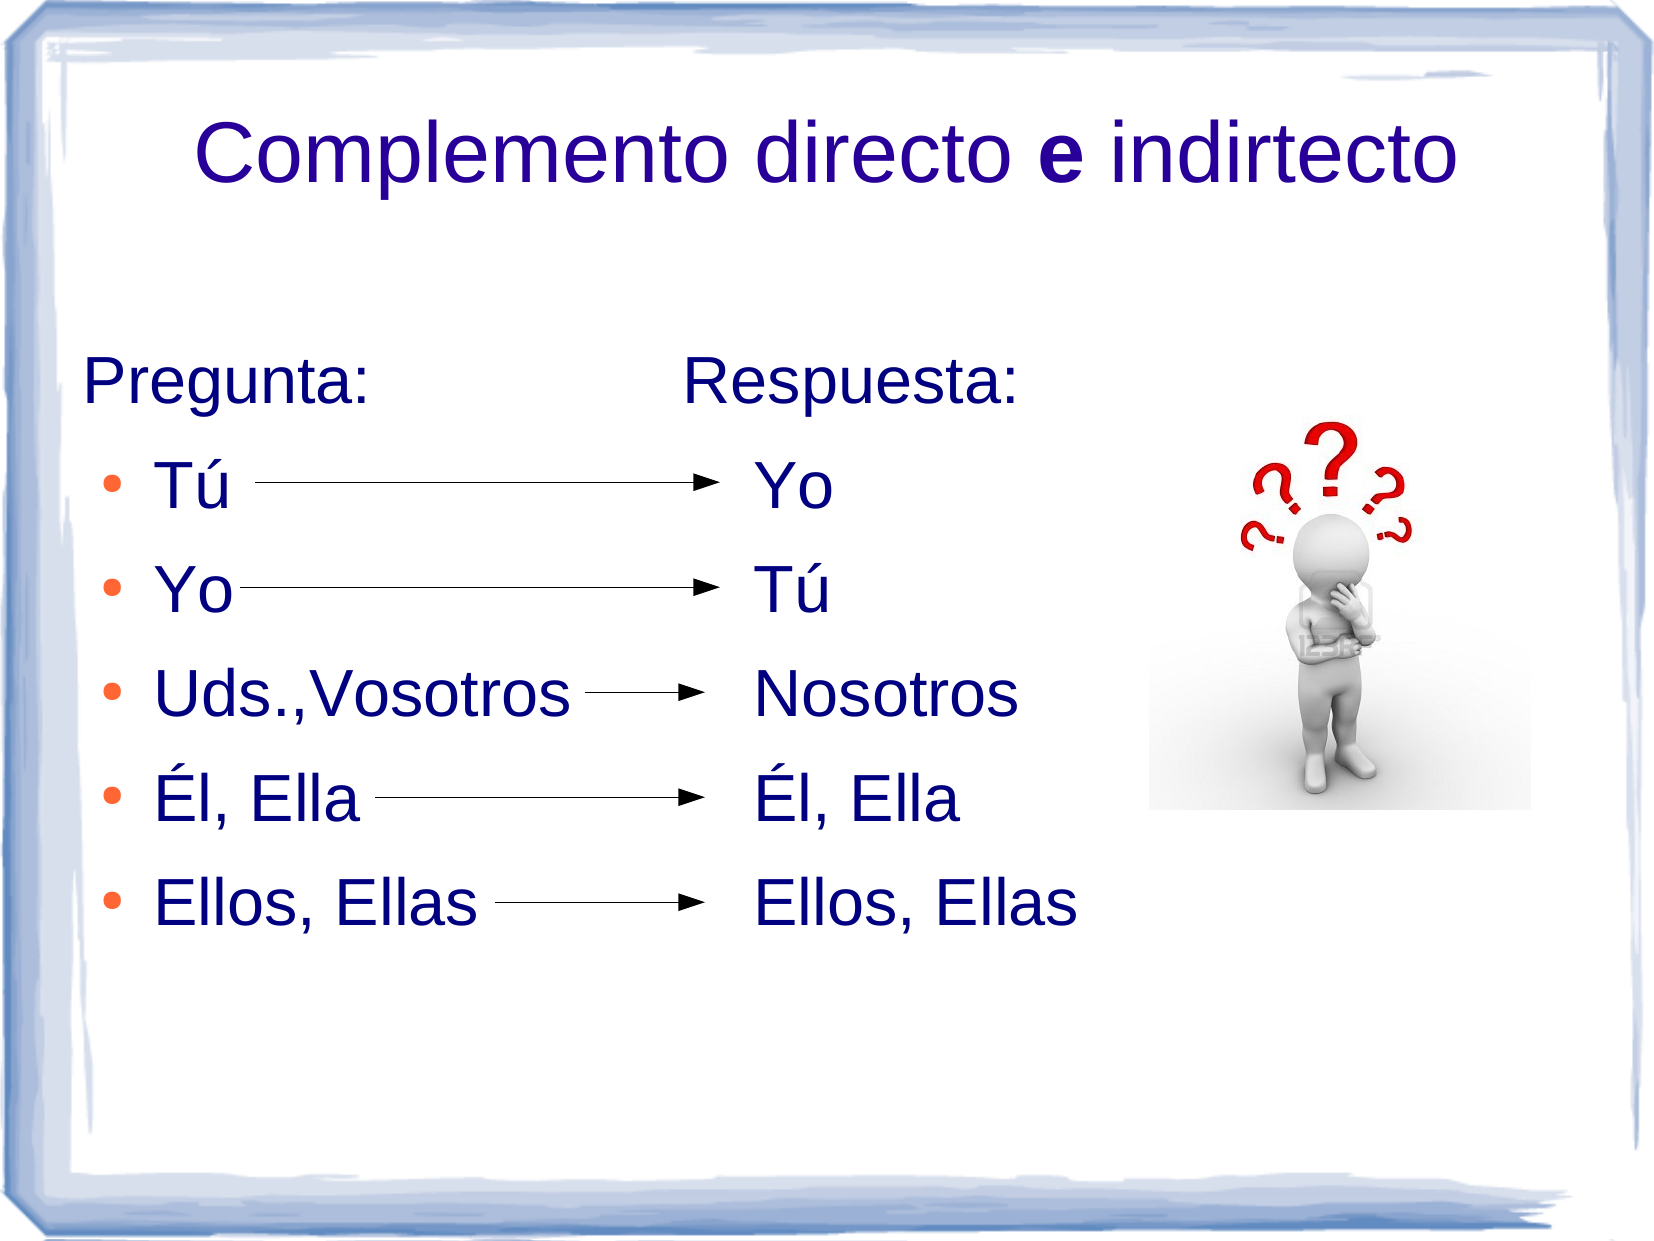

# Complemento directo e indirtecto
Pregunta:					Respuesta:
Tú							Yo
Yo							Tú
Uds.,Vosotros			Nosotros
Él, Ella						Él, Ella
Ellos, Ellas				Ellos, Ellas